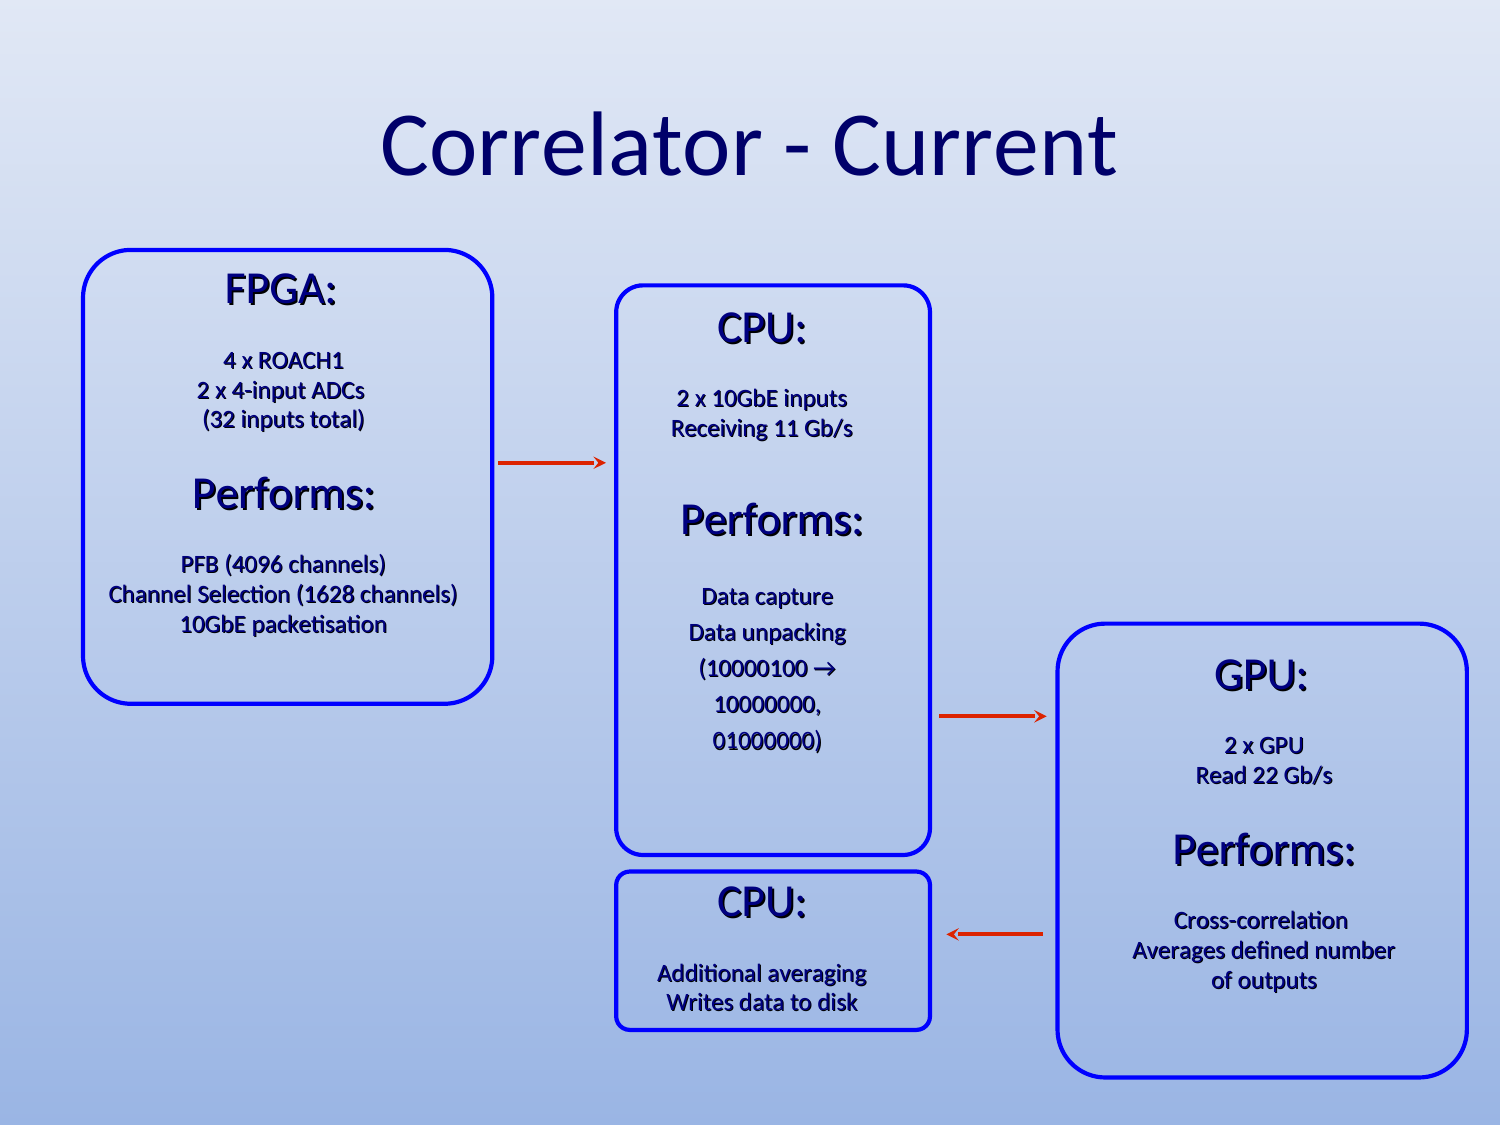

# Correlator - Current
FPGA:
4 x ROACH1
2 x 4-input ADCs
(32 inputs total)
Performs:
PFB (4096 channels)
Channel Selection (1628 channels)
10GbE packetisation
CPU:
2 x 10GbE inputs
Receiving 11 Gb/s
Performs:
Data capture
Data unpacking
(10000100 →
10000000,
01000000)
GPU:
2 x GPU
Read 22 Gb/s
Performs:
Cross-correlation
Averages defined number
of outputs
CPU:
Additional averaging
Writes data to disk